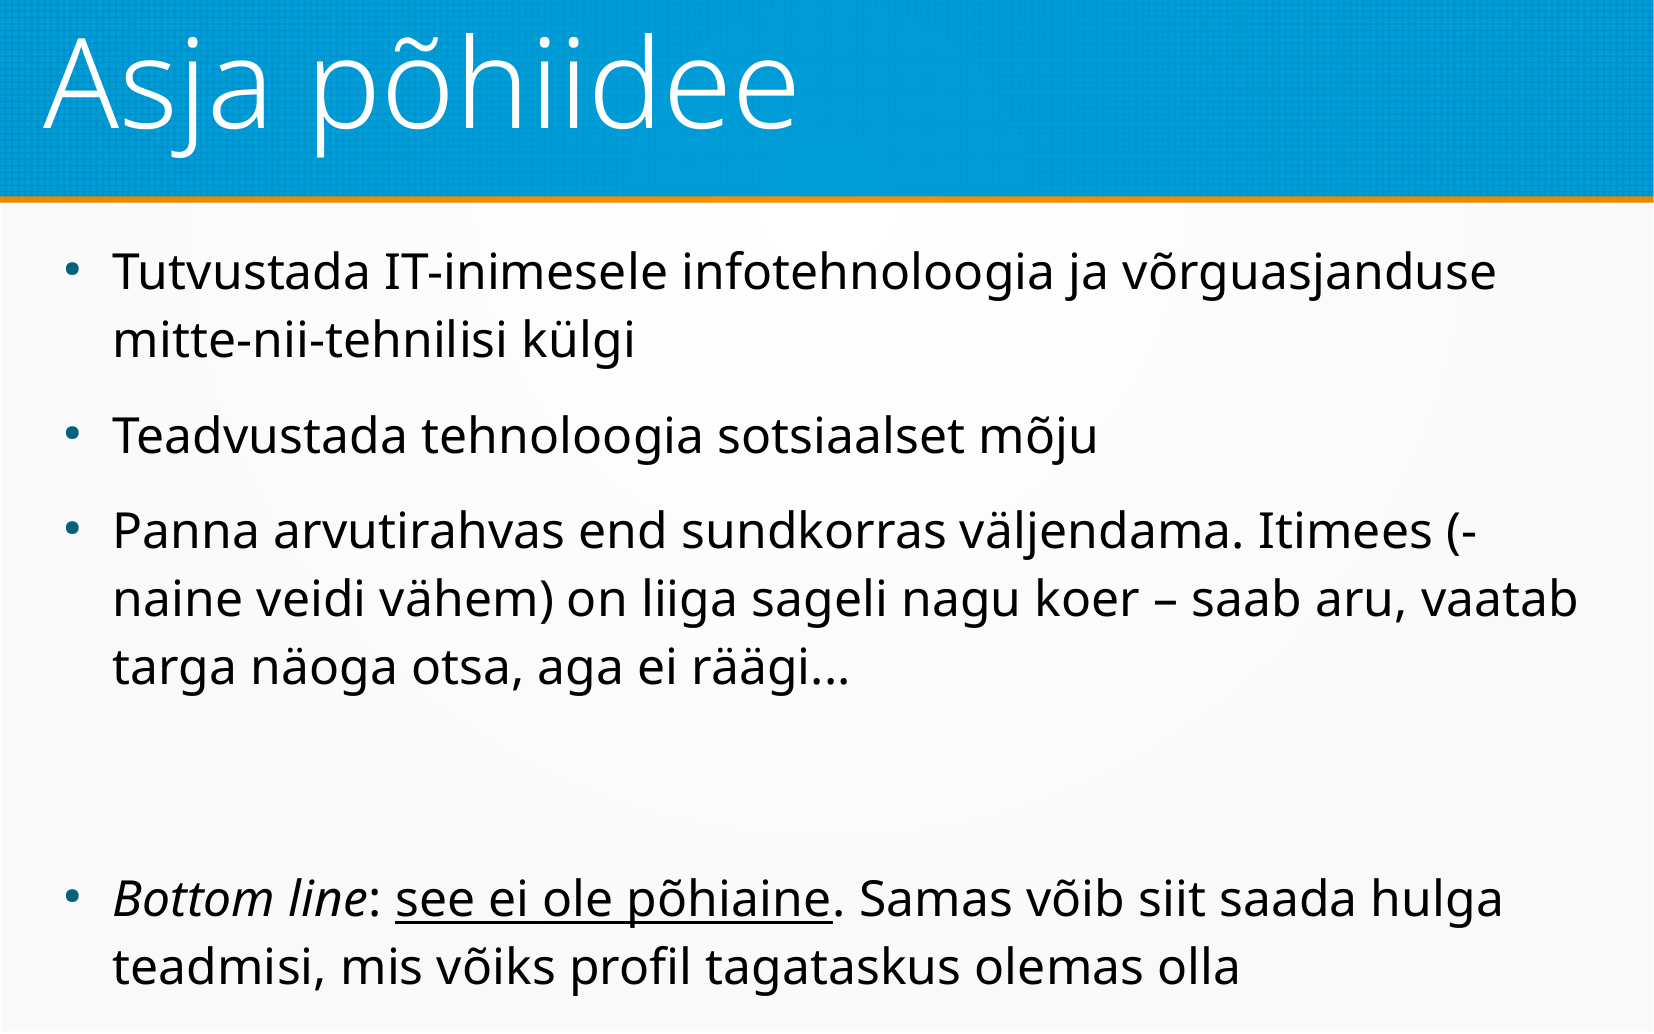

# Asja põhiidee
Tutvustada IT-inimesele infotehnoloogia ja võrguasjanduse mitte-nii-tehnilisi külgi
Teadvustada tehnoloogia sotsiaalset mõju
Panna arvutirahvas end sundkorras väljendama. Itimees (-naine veidi vähem) on liiga sageli nagu koer – saab aru, vaatab targa näoga otsa, aga ei räägi...
Bottom line: see ei ole põhiaine. Samas võib siit saada hulga teadmisi, mis võiks profil tagataskus olemas olla